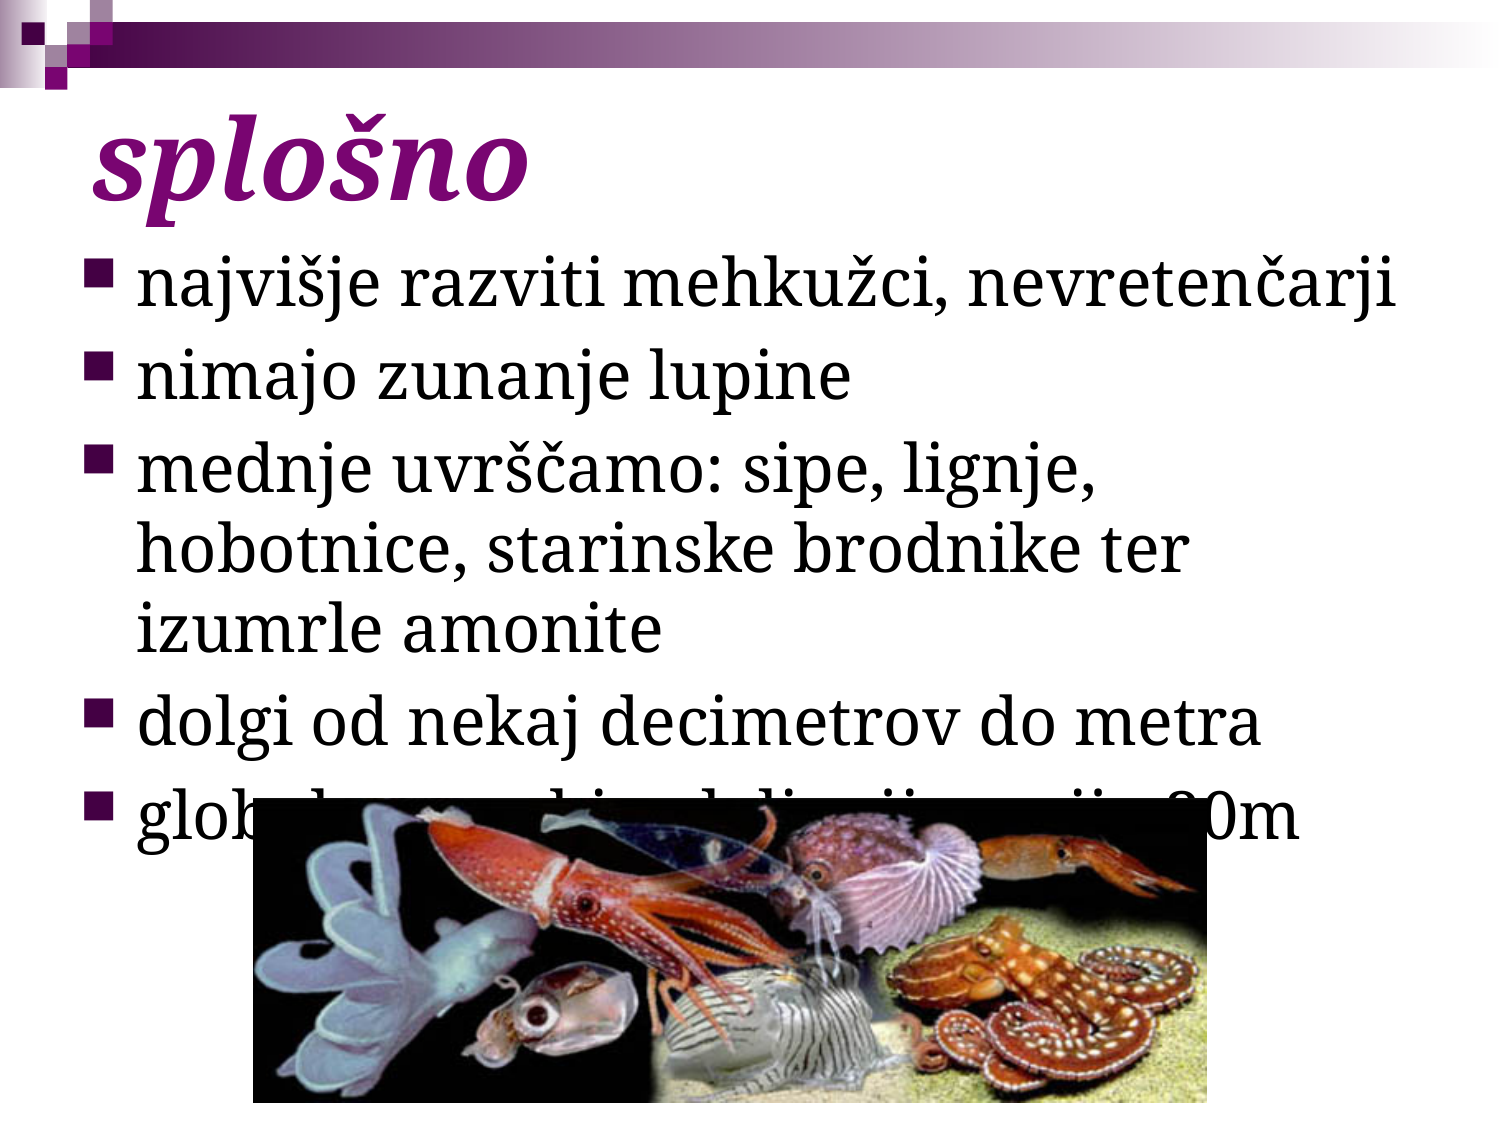

# splošno
najvišje razviti mehkužci, nevretenčarji
nimajo zunanje lupine
mednje uvrščamo: sipe, lignje, hobotnice, starinske brodnike ter izumrle amonite
dolgi od nekaj decimetrov do metra
globokomorski velelignji merijo 20m